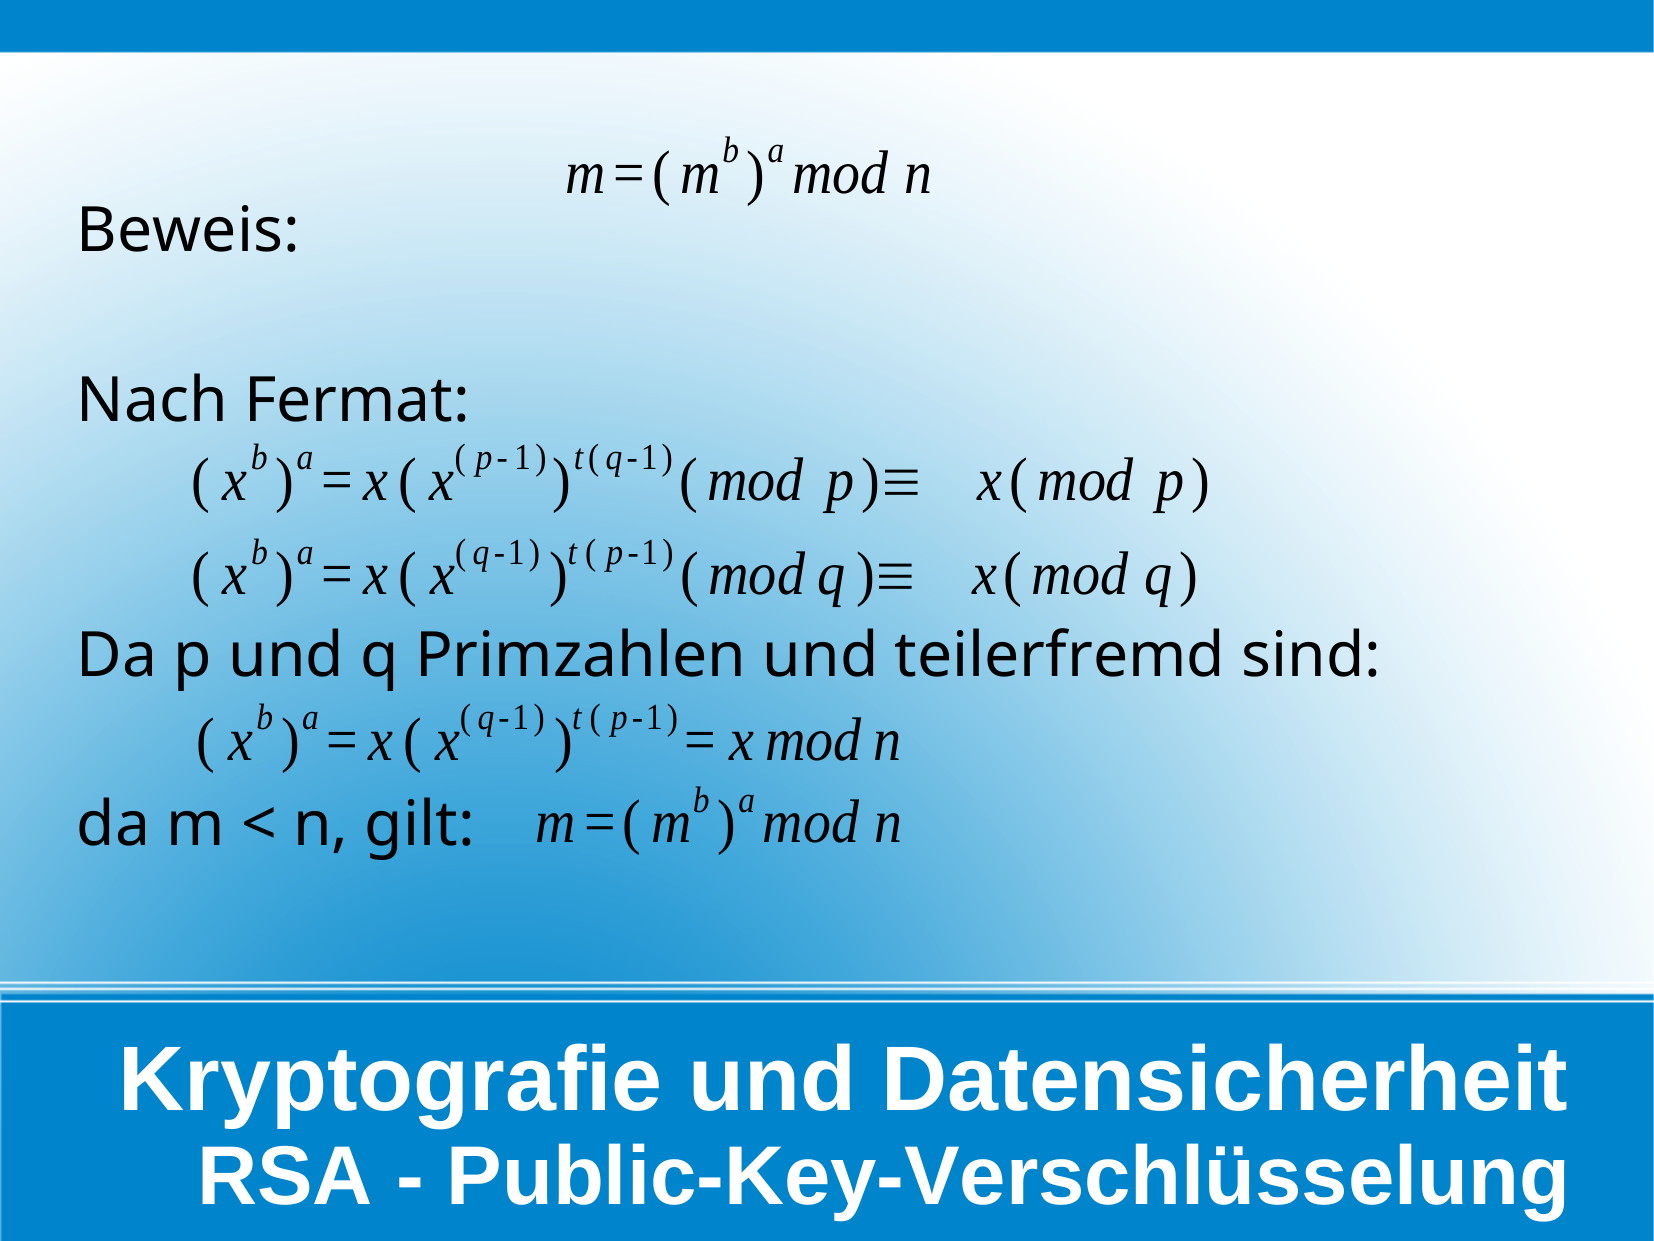

Beweis:
Nach Fermat:
Da p und q Primzahlen und teilerfremd sind:
da m < n, gilt:
# Kryptografie und Datensicherheit RSA - Public-Key-Verschlüsselung